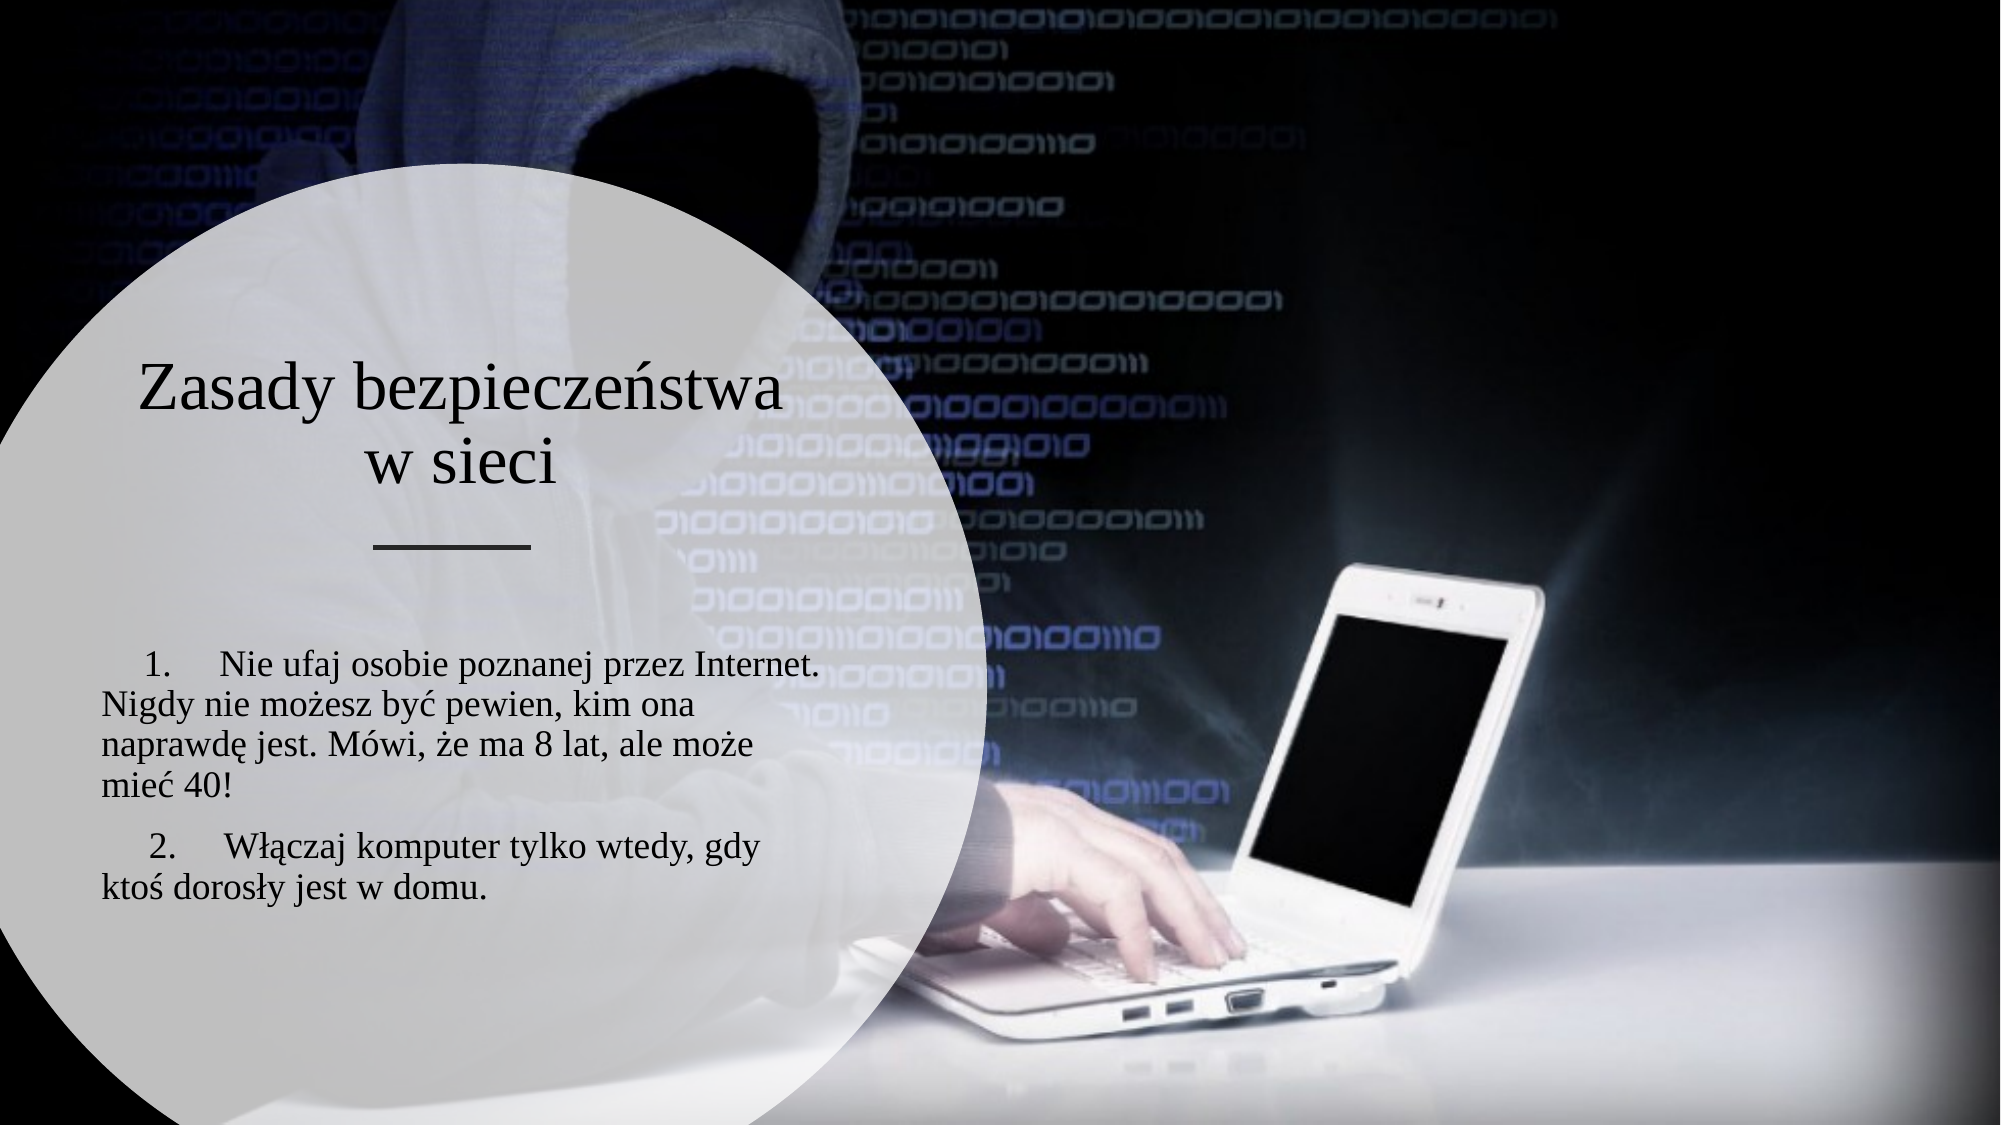

# Zasady bezpieczeństwa w sieci
 1. Nie ufaj osobie poznanej przez Internet. Nigdy nie możesz być pewien, kim ona naprawdę jest. Mówi, że ma 8 lat, ale może mieć 40!
 2. Włączaj komputer tylko wtedy, gdy ktoś dorosły jest w domu.